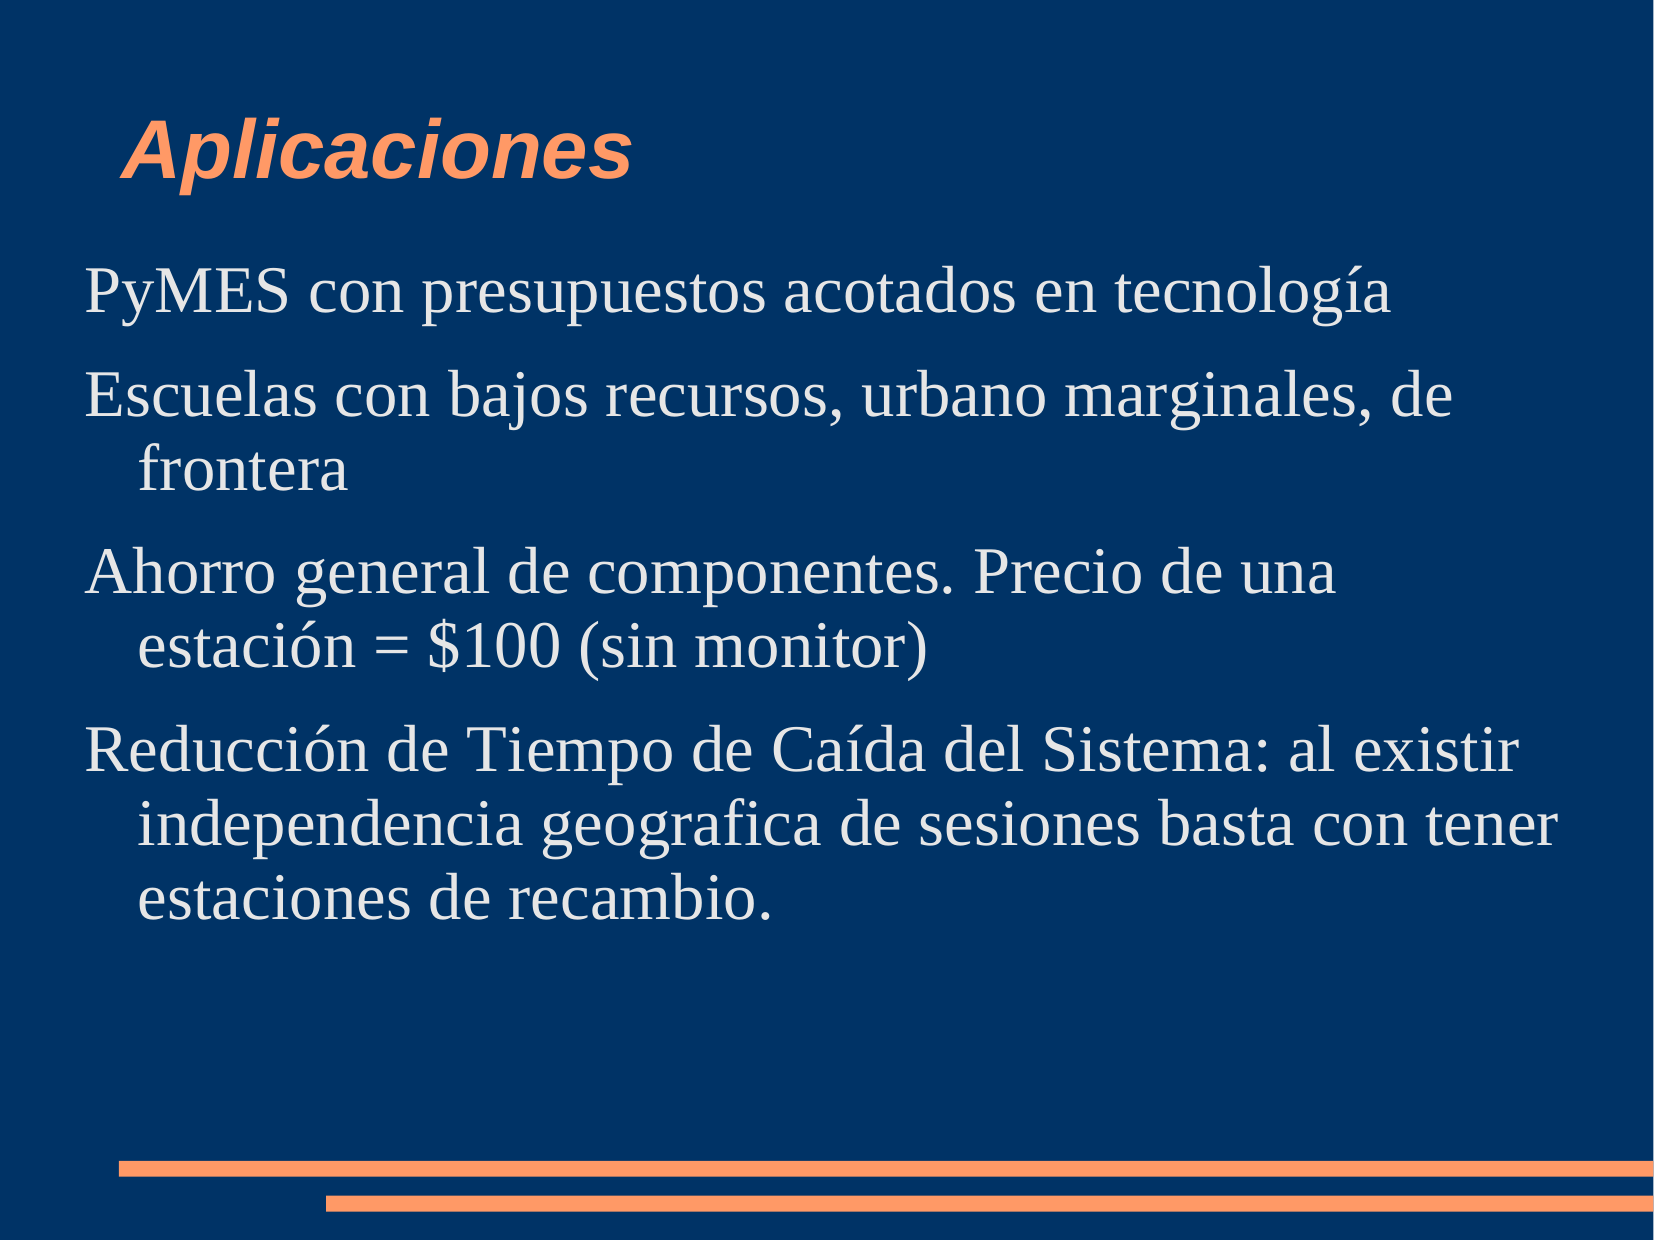

# Aplicaciones
PyMES con presupuestos acotados en tecnología
Escuelas con bajos recursos, urbano marginales, de frontera
Ahorro general de componentes. Precio de una estación = $100 (sin monitor)
Reducción de Tiempo de Caída del Sistema: al existir independencia geografica de sesiones basta con tener estaciones de recambio.